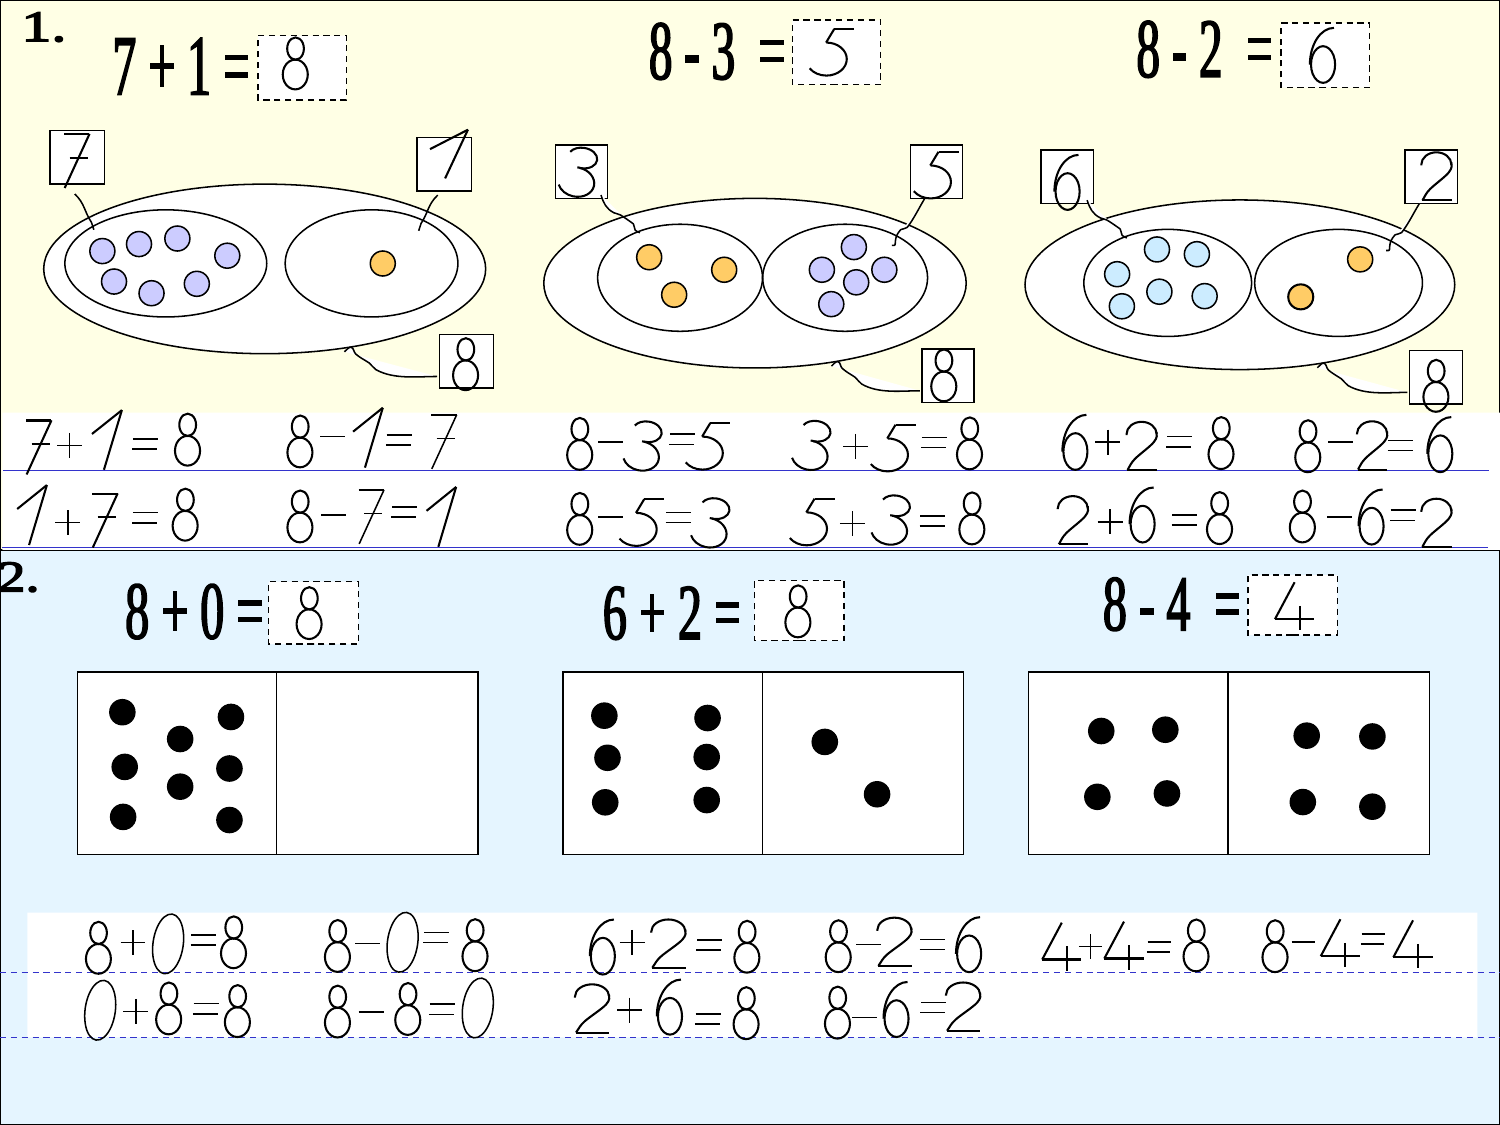

1.
# Znázorňování
8 - 2 =
8 - 3 =
7 + 1 =
2.
8 - 4 =
6 + 2 =
8 + 0 =